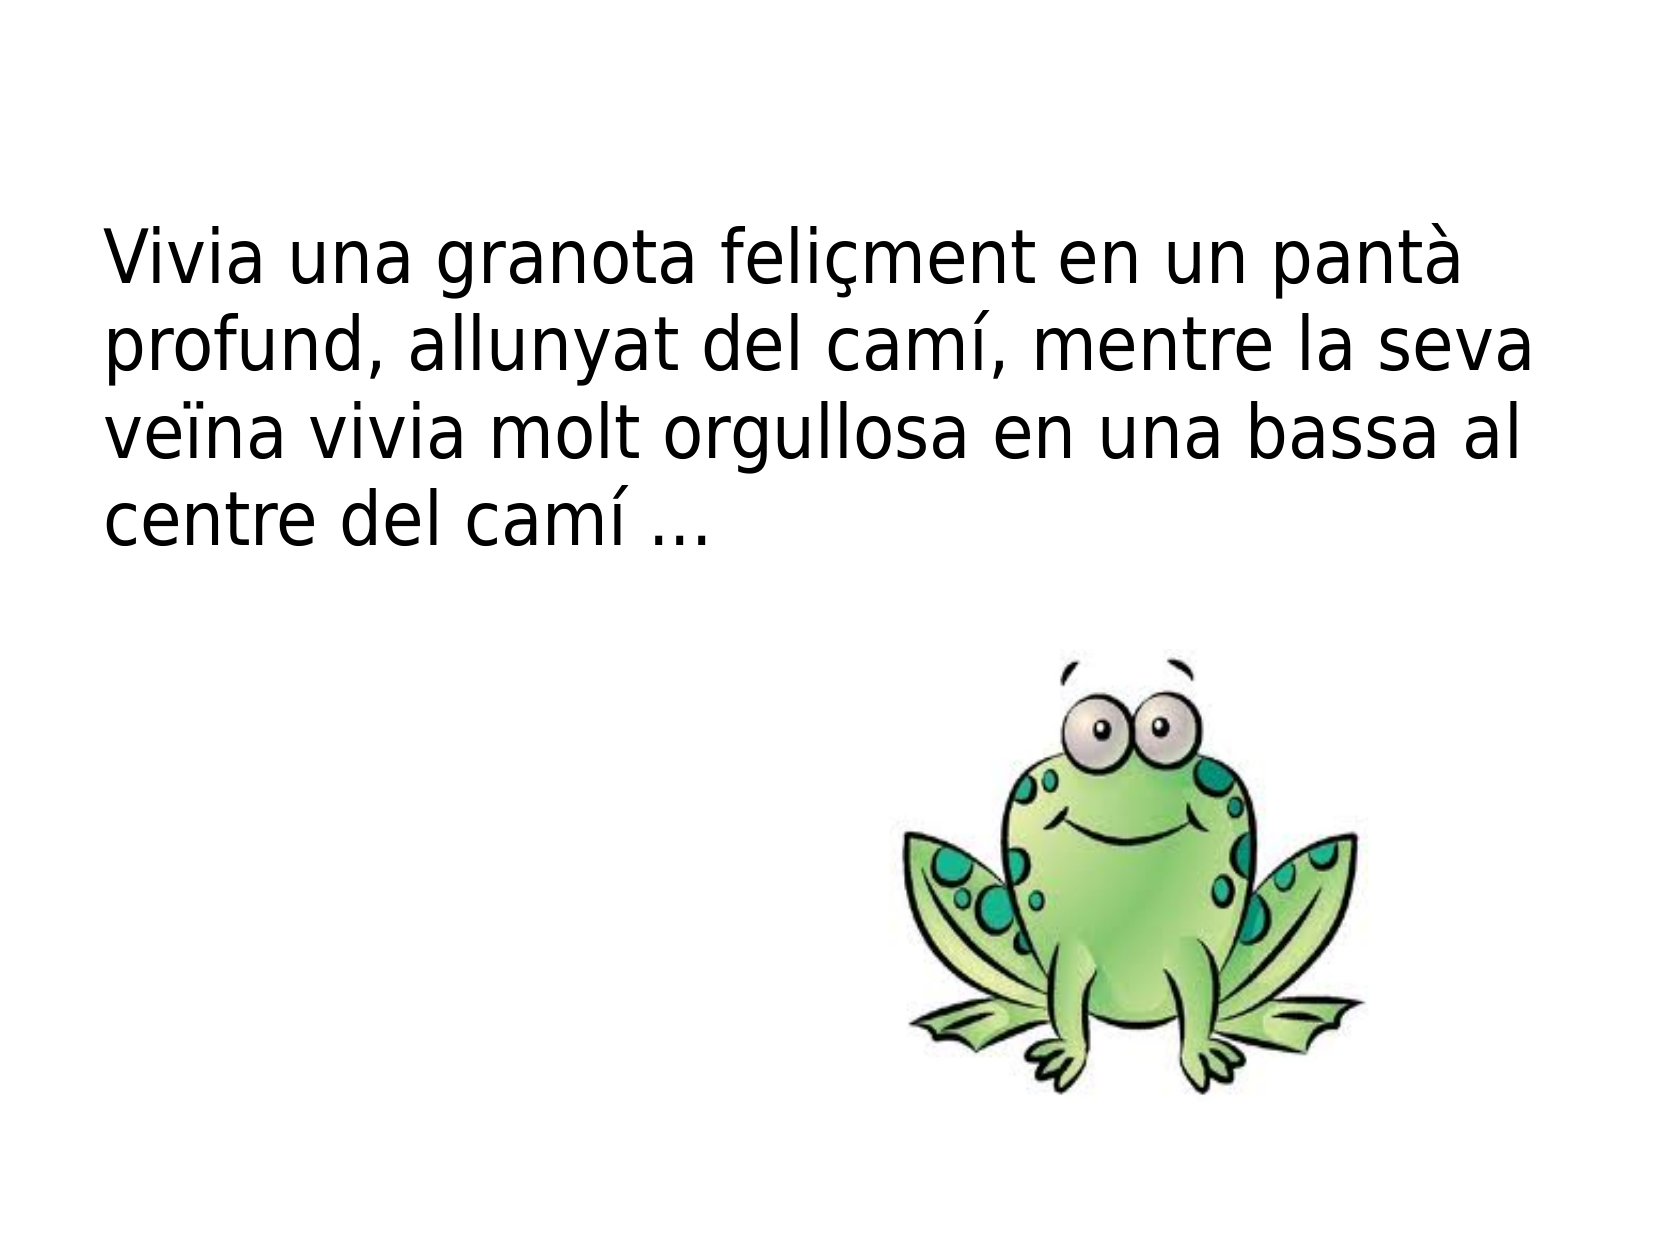

#
Vivia una granota feliçment en un pantà profund, allunyat del camí, mentre la seva veïna vivia molt orgullosa en una bassa al centre del camí ...